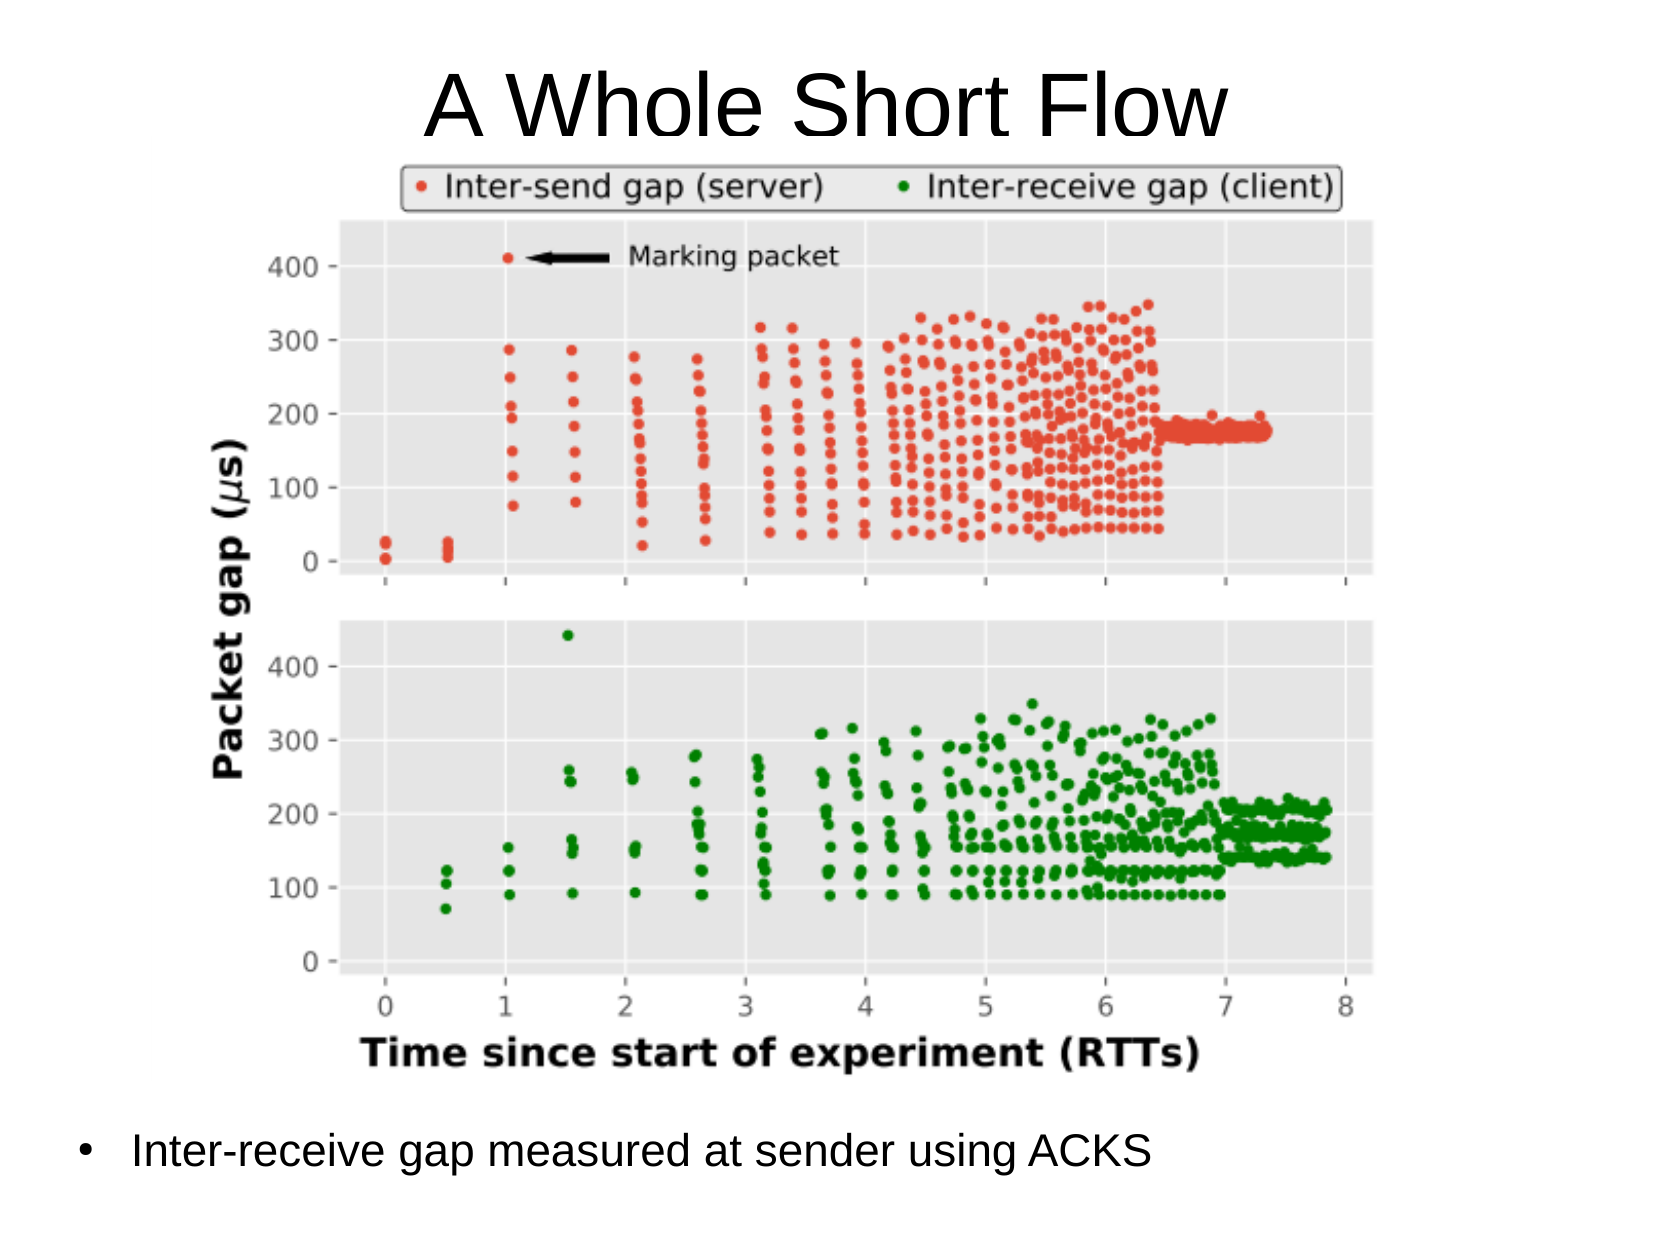

# A Whole Short Flow
Inter-receive gap measured at sender using ACKS